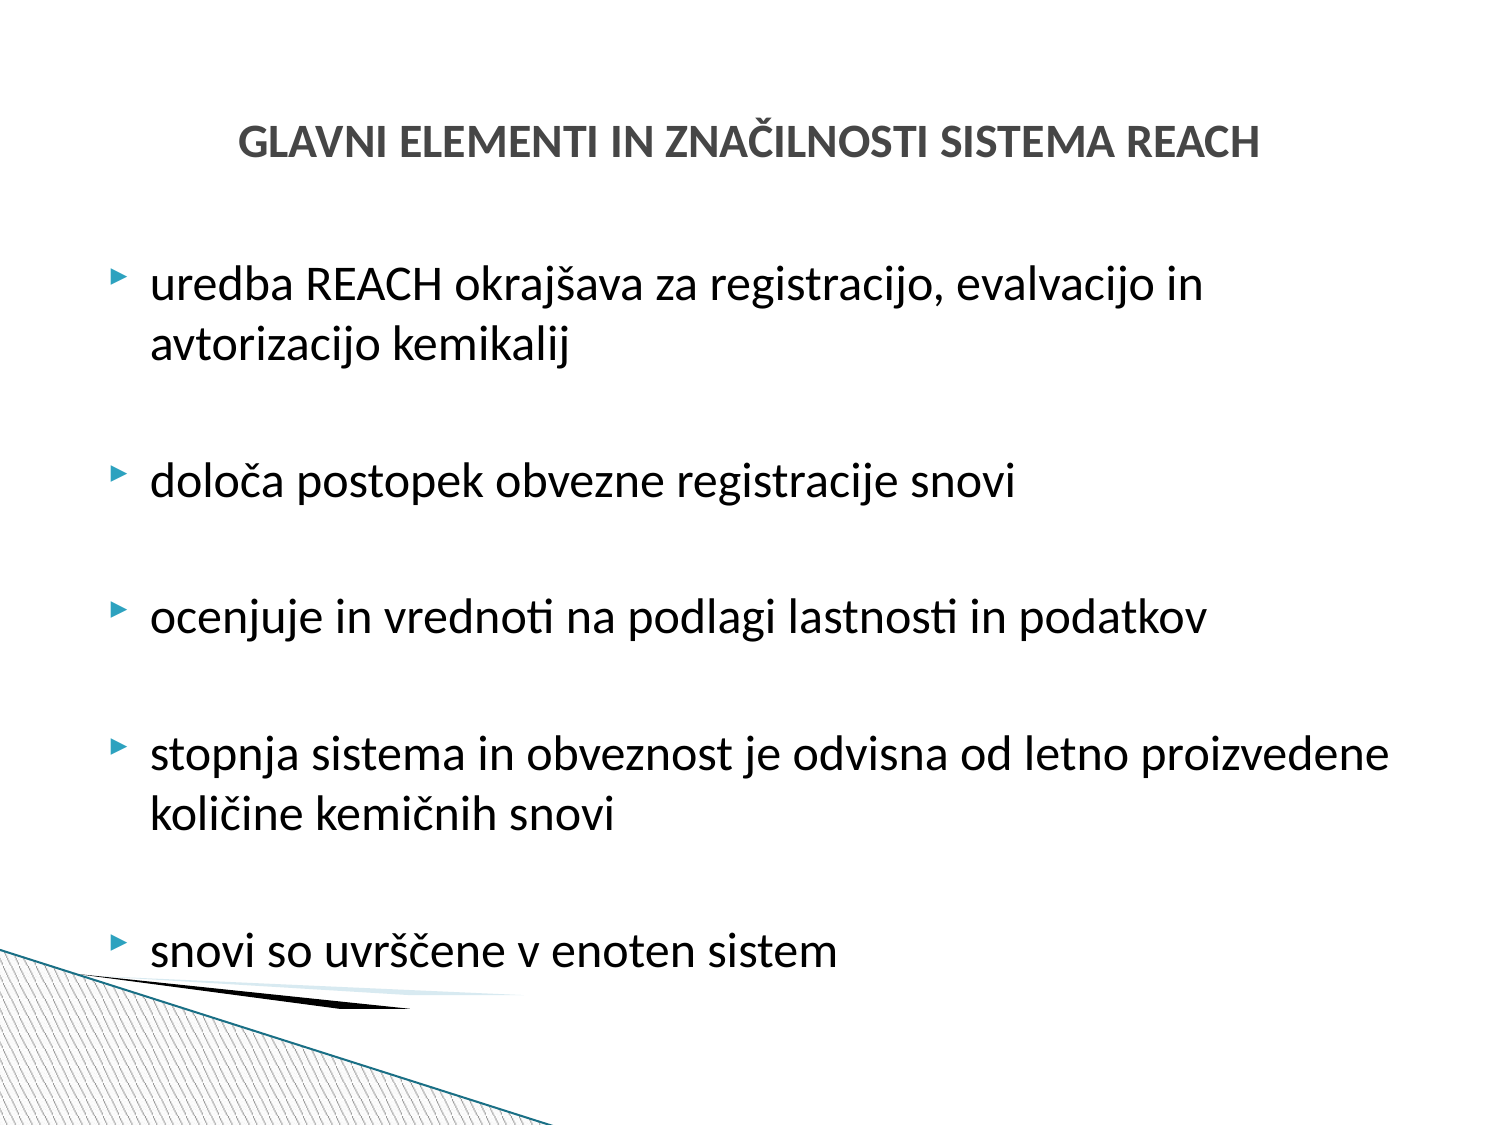

GLAVNI ELEMENTI IN ZNAČILNOSTI SISTEMA REACH
# uredba REACH okrajšava za registracijo, evalvacijo in avtorizacijo kemikalij
določa postopek obvezne registracije snovi
ocenjuje in vrednoti na podlagi lastnosti in podatkov
stopnja sistema in obveznost je odvisna od letno proizvedene količine kemičnih snovi
snovi so uvrščene v enoten sistem